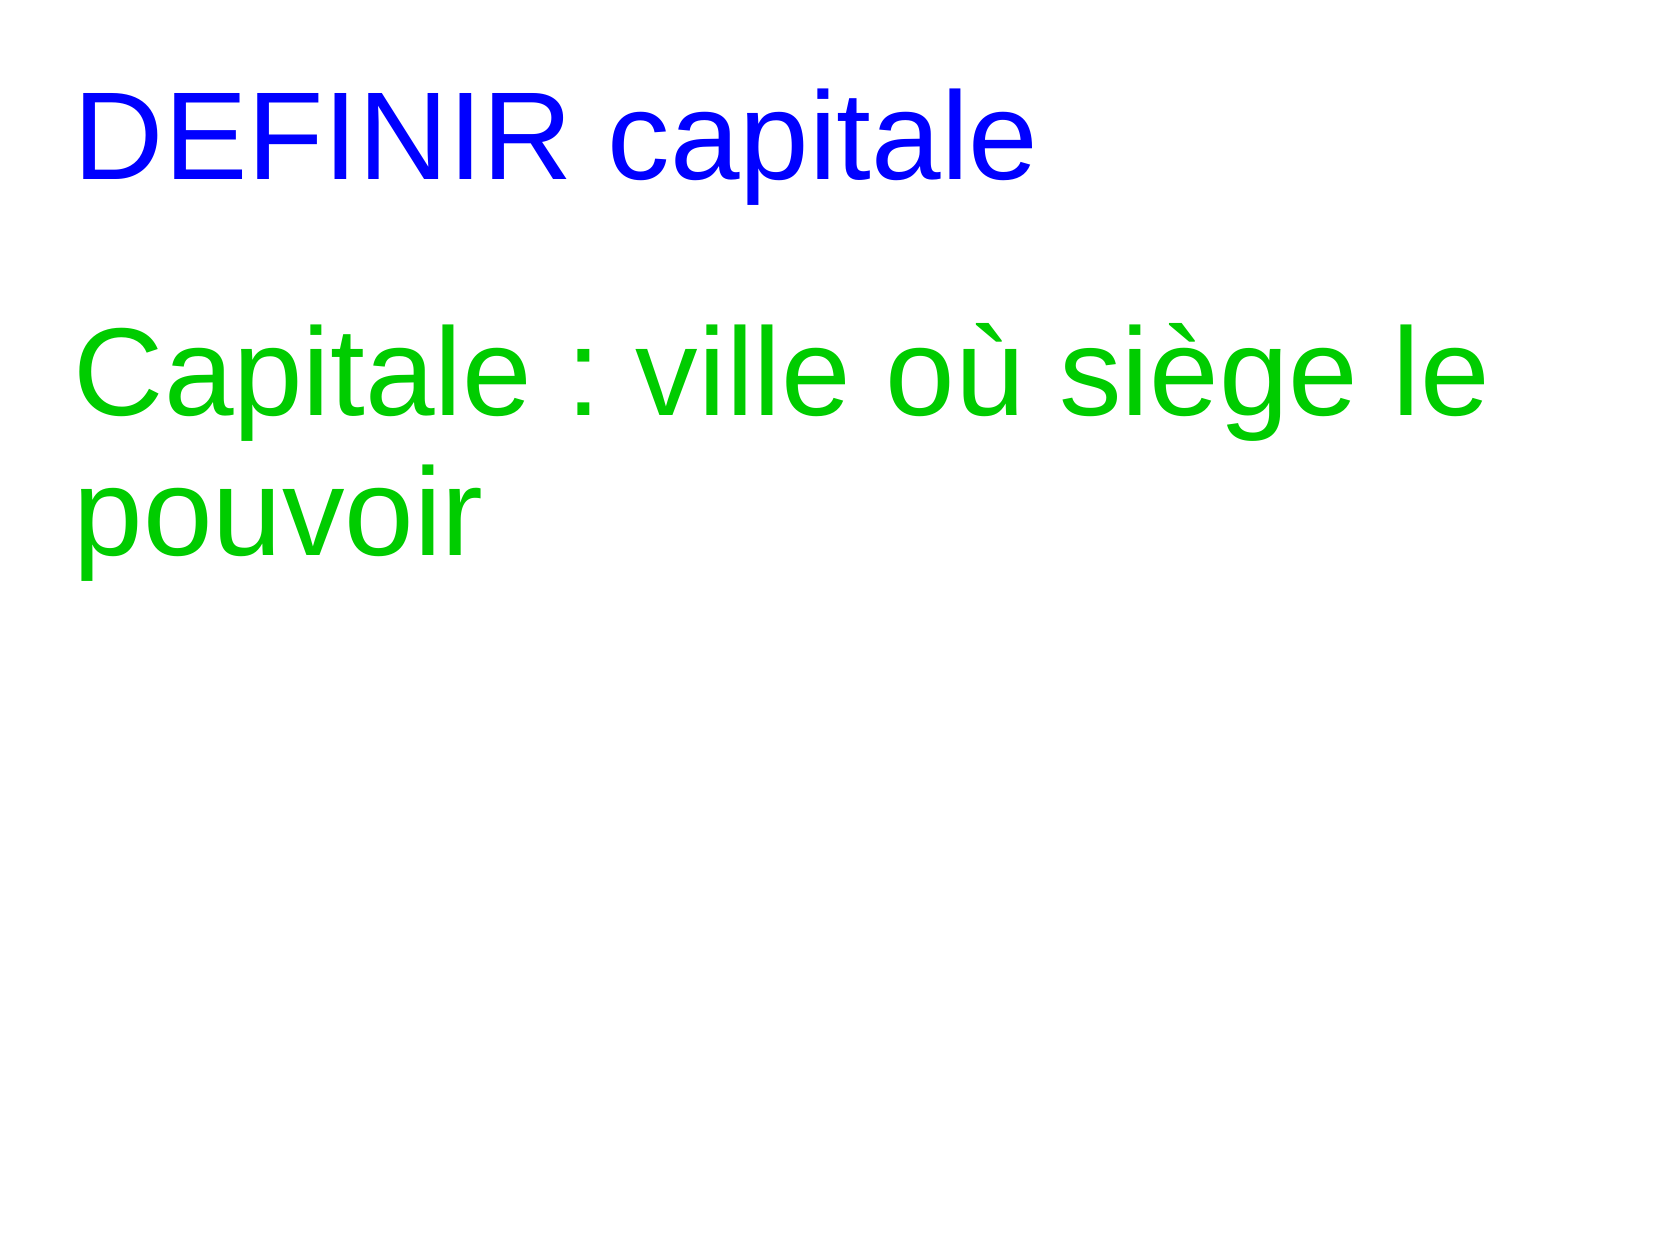

DEFINIR capitale
Capitale : ville où siège le pouvoir